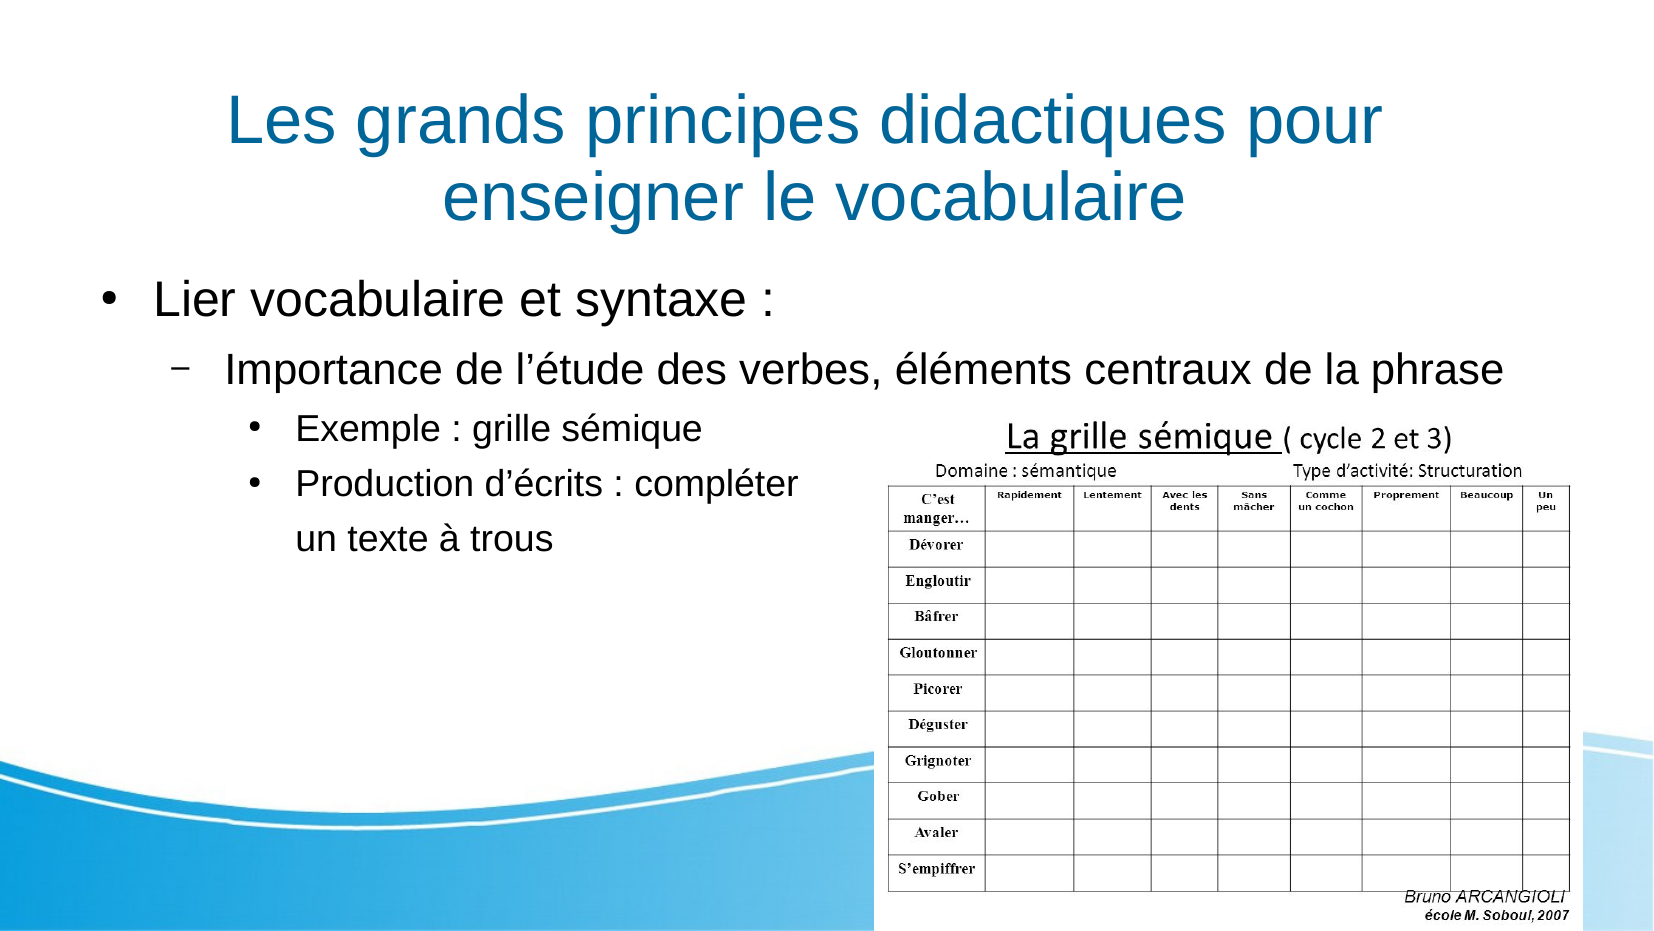

# Les grands principes didactiques pour enseigner le vocabulaire
Lier vocabulaire et syntaxe :
Importance de l’étude des verbes, éléments centraux de la phrase
Exemple : grille sémique
Production d’écrits : compléter
un texte à trous